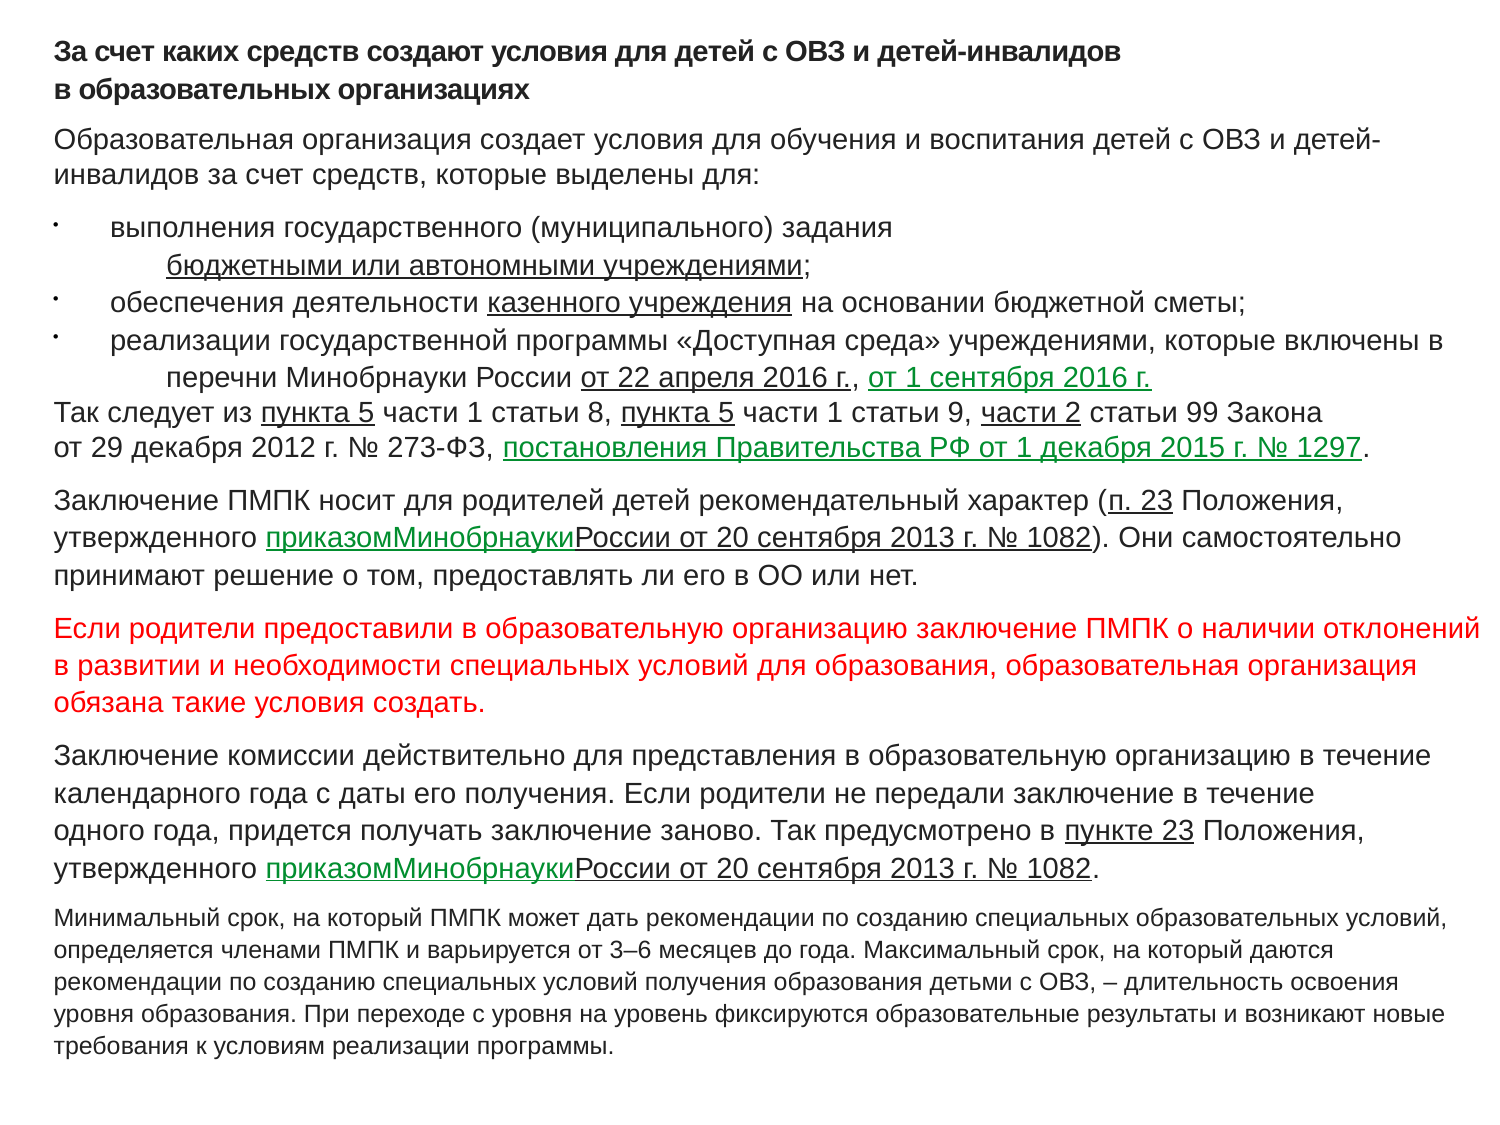

За счет каких средств создают условия для детей с ОВЗ и детей-инвалидов в образовательных организациях
Образовательная организация создает условия для обучения и воспитания детей с ОВЗ и детей-инвалидов за счет средств, которые выделены для:
выполнения государственного (муниципального) задания бюджетными или автономными учреждениями;
обеспечения деятельности казенного учреждения на основании бюджетной сметы;
реализации государственной программы «Доступная среда» учреждениями, которые включены в перечни Минобрнауки России от 22 апреля 2016 г., от 1 сентября 2016 г.
Так следует из пункта 5 части 1 статьи 8, пункта 5 части 1 статьи 9, части 2 статьи 99 Закона от 29 декабря 2012 г. № 273-ФЗ, постановления Правительства РФ от 1 декабря 2015 г. № 1297.
Заключение ПМПК носит для родителей детей рекомендательный характер (п. 23 Положения, утвержденного приказомМинобрнаукиРоссии от 20 сентября 2013 г. № 1082). Они самостоятельно принимают решение о том, предоставлять ли его в ОО или нет.
Если родители предоставили в образовательную организацию заключение ПМПК о наличии отклонений в развитии и необходимости специальных условий для образования, образовательная организация обязана такие условия создать.
Заключение комиссии действительно для представления в образовательную организацию в течение календарного года с даты его получения. Если родители не передали заключение в течение одного года, придется получать заключение заново. Так предусмотрено в пункте 23 Положения, утвержденного приказомМинобрнаукиРоссии от 20 сентября 2013 г. № 1082.
Минимальный срок, на который ПМПК может дать рекомендации по созданию специальных образовательных условий, определяется членами ПМПК и варьируется от 3–6 месяцев до года. Максимальный срок, на который даются рекомендации по созданию специальных условий получения образования детьми с ОВЗ, – длительность освоения уровня образования. При переходе с уровня на уровень фиксируются образовательные результаты и возникают новые требования к условиям реализации программы.